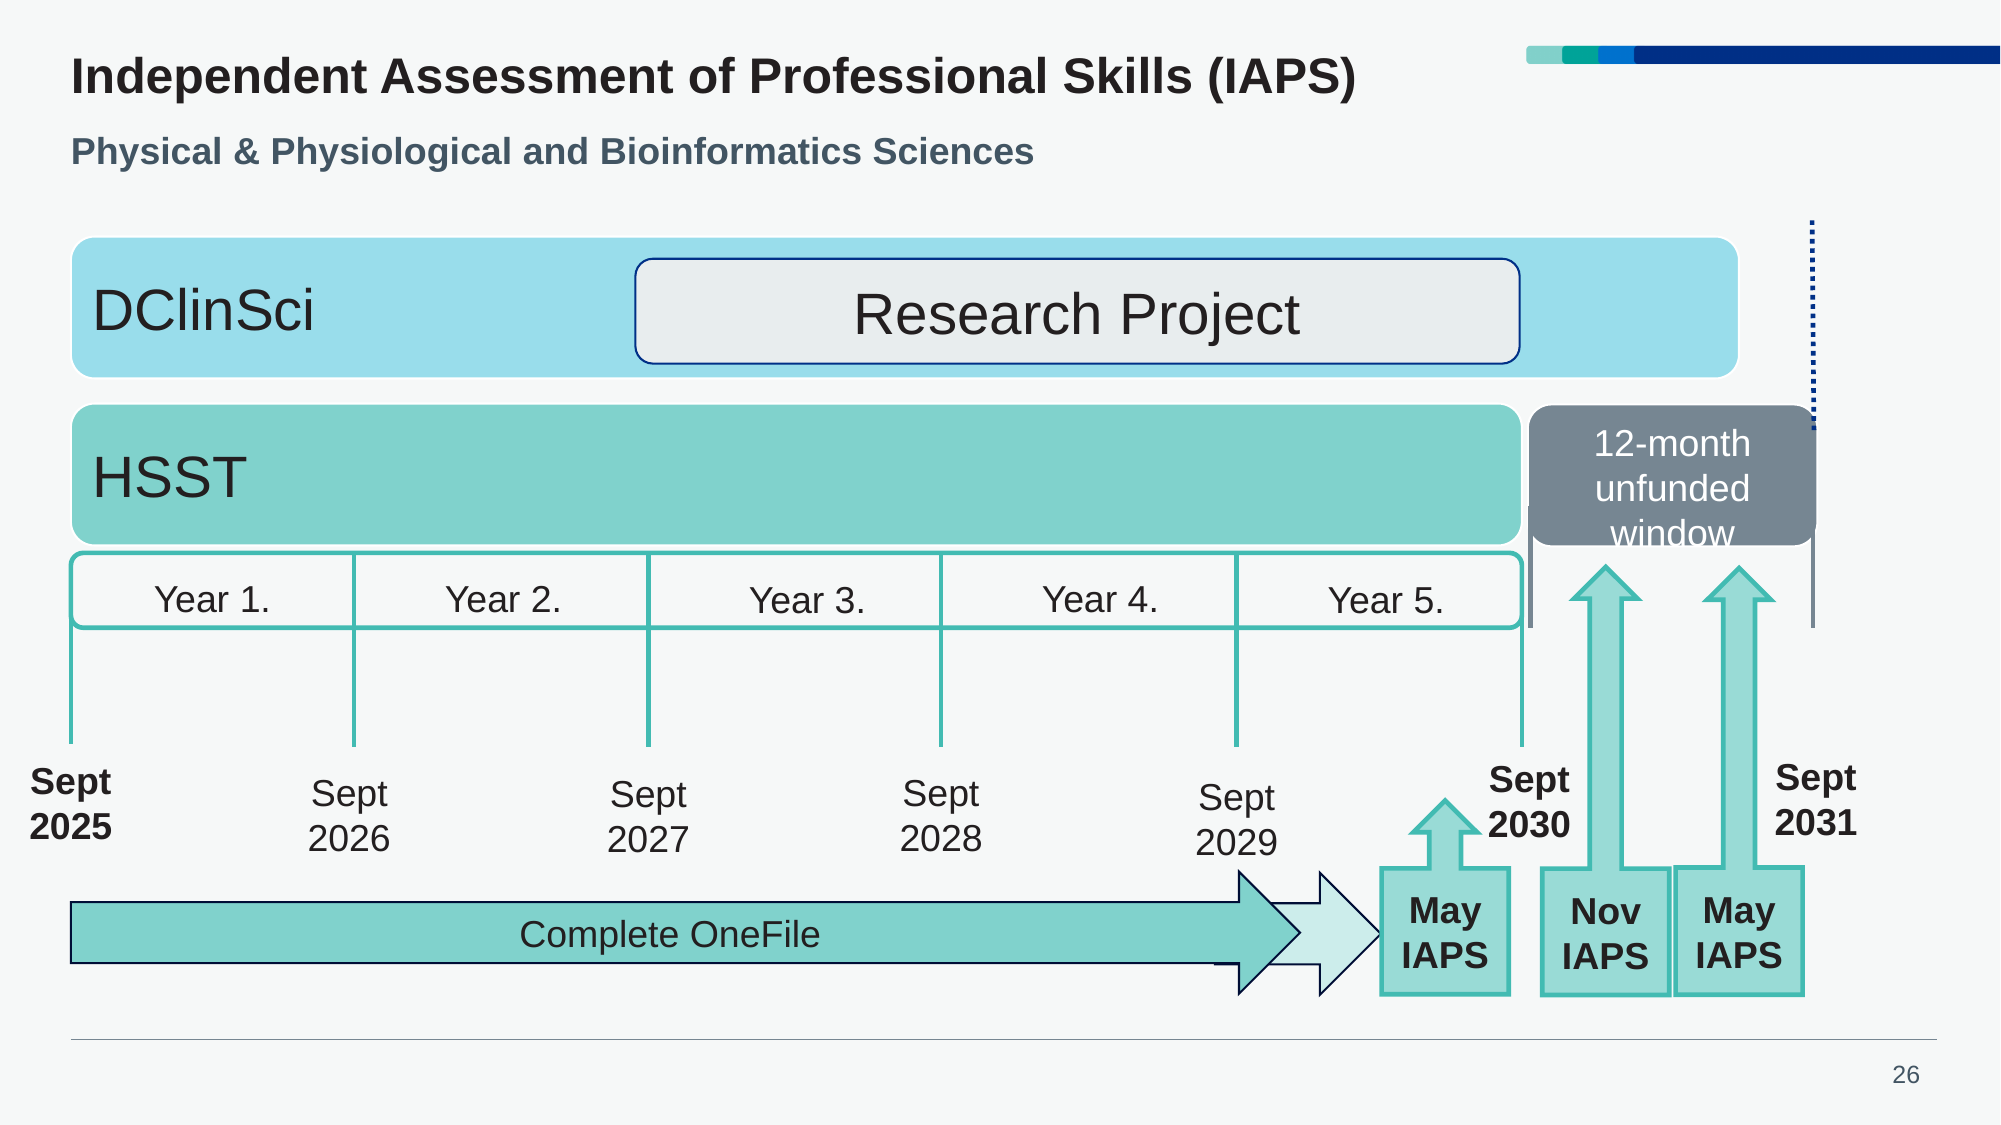

# Independent Assessment of Professional Skills (IAPS)
Physical & Physiological and Bioinformatics Sciences
DClinSci
Research Project
HSST
12-month unfunded window
Year 1.
Year 2.
Year 4.
Year 3.
Year 5.
Nov
IAPS
May
IAPS
Sept 2031
Sept 2030
Sept 2025
Sept 2026
Sept 2028
Sept 2027
Sept 2029
May
IAPS
Complete OneFile